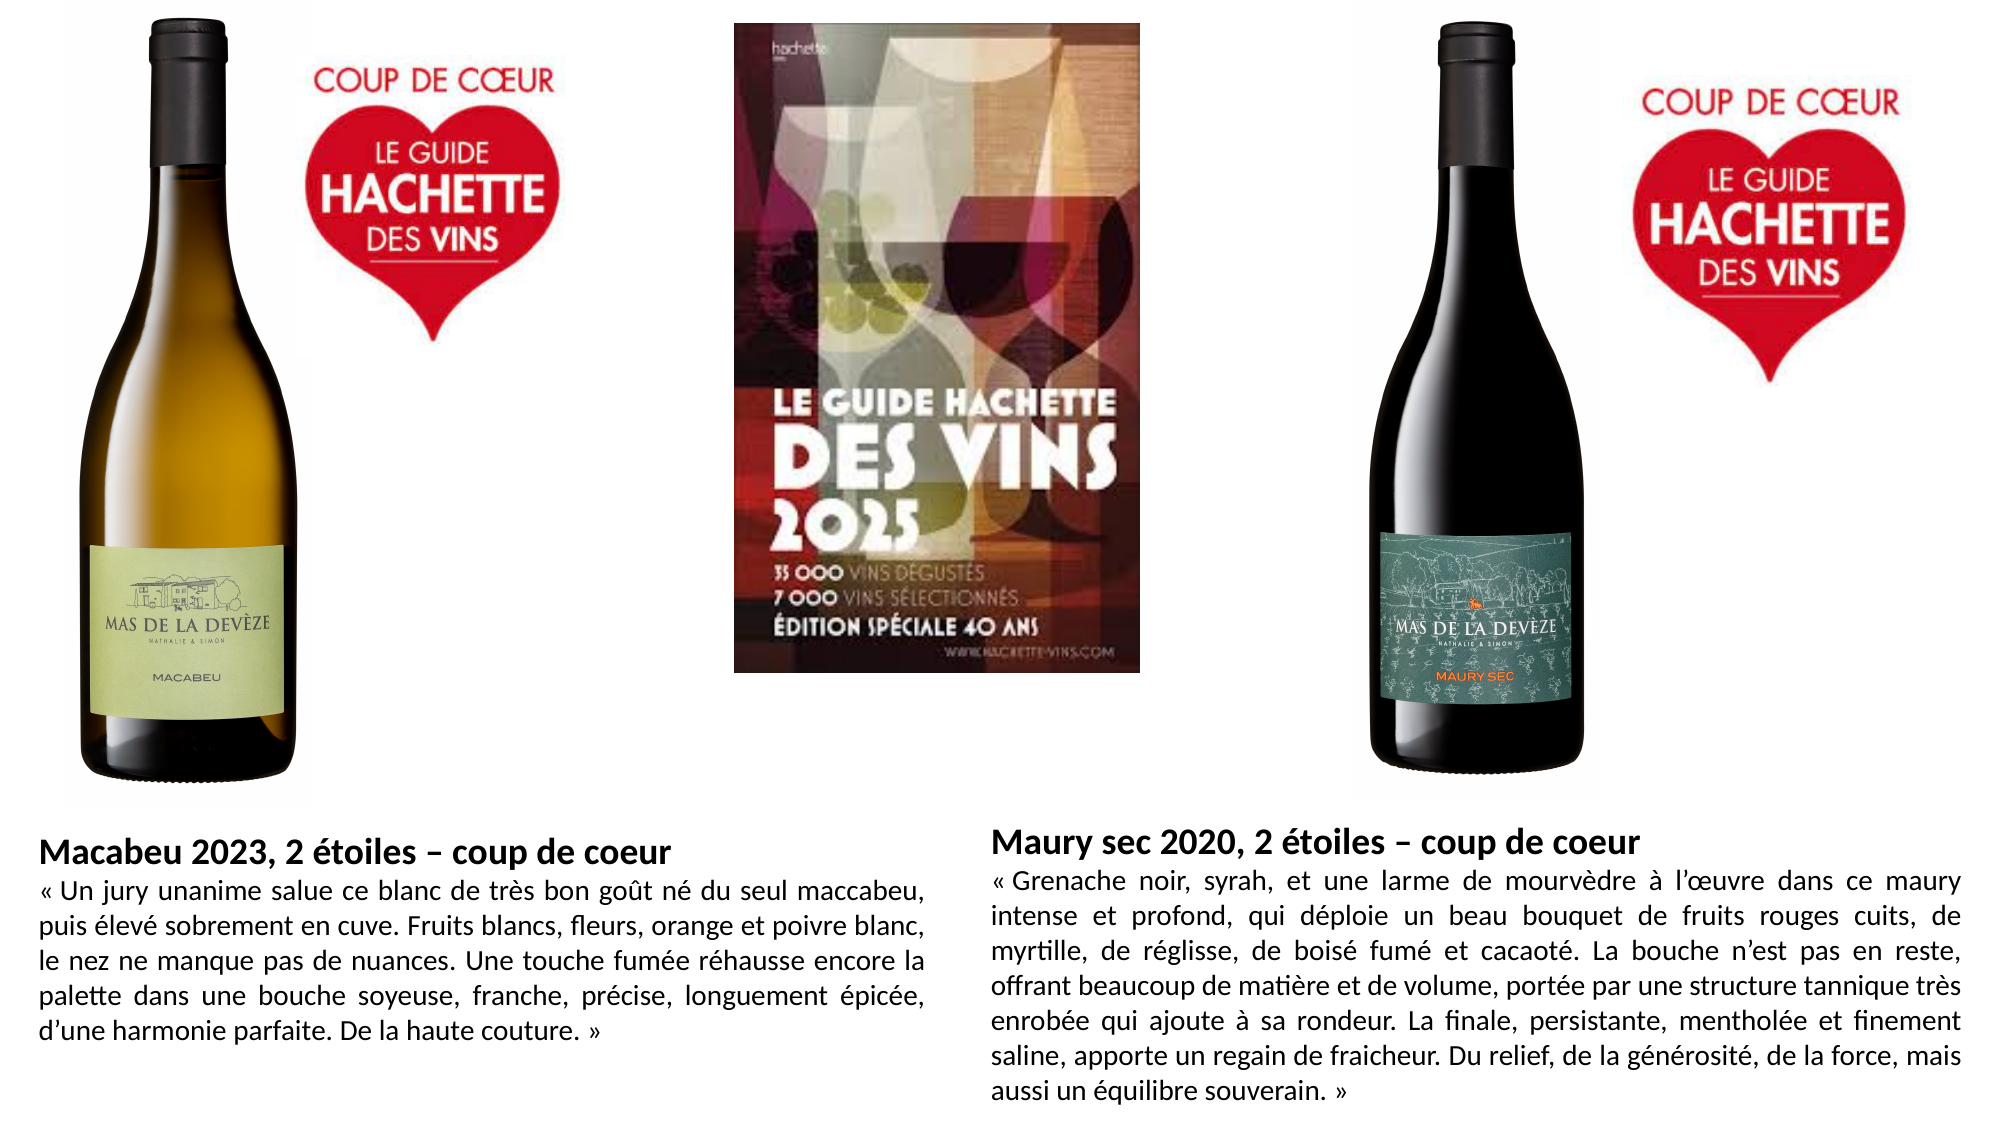

Maury sec 2020, 2 étoiles – coup de coeur
« Grenache noir, syrah, et une larme de mourvèdre à l’œuvre dans ce maury intense et profond, qui déploie un beau bouquet de fruits rouges cuits, de myrtille, de réglisse, de boisé fumé et cacaoté. La bouche n’est pas en reste, offrant beaucoup de matière et de volume, portée par une structure tannique très enrobée qui ajoute à sa rondeur. La finale, persistante, mentholée et finement saline, apporte un regain de fraicheur. Du relief, de la générosité, de la force, mais aussi un équilibre souverain. »
Macabeu 2023, 2 étoiles – coup de coeur
« Un jury unanime salue ce blanc de très bon goût né du seul maccabeu, puis élevé sobrement en cuve. Fruits blancs, fleurs, orange et poivre blanc, le nez ne manque pas de nuances. Une touche fumée réhausse encore la palette dans une bouche soyeuse, franche, précise, longuement épicée, d’une harmonie parfaite. De la haute couture. »